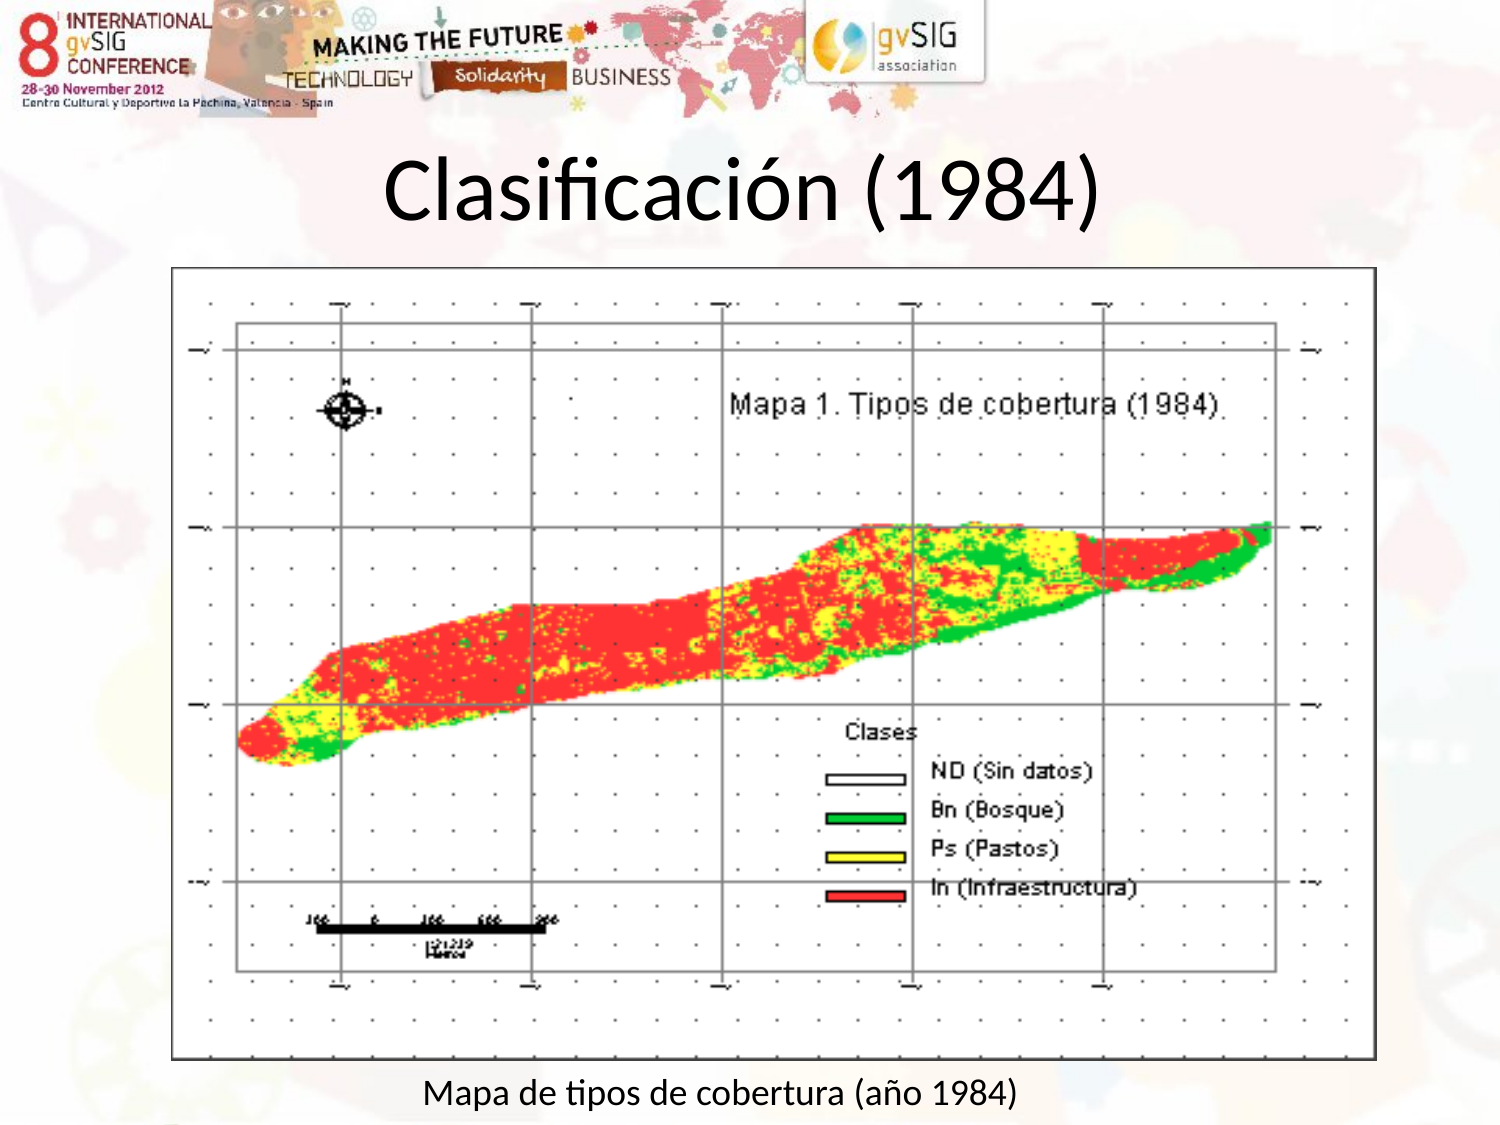

# Clasificación (1984)
Mapa de tipos de cobertura (año 1984)